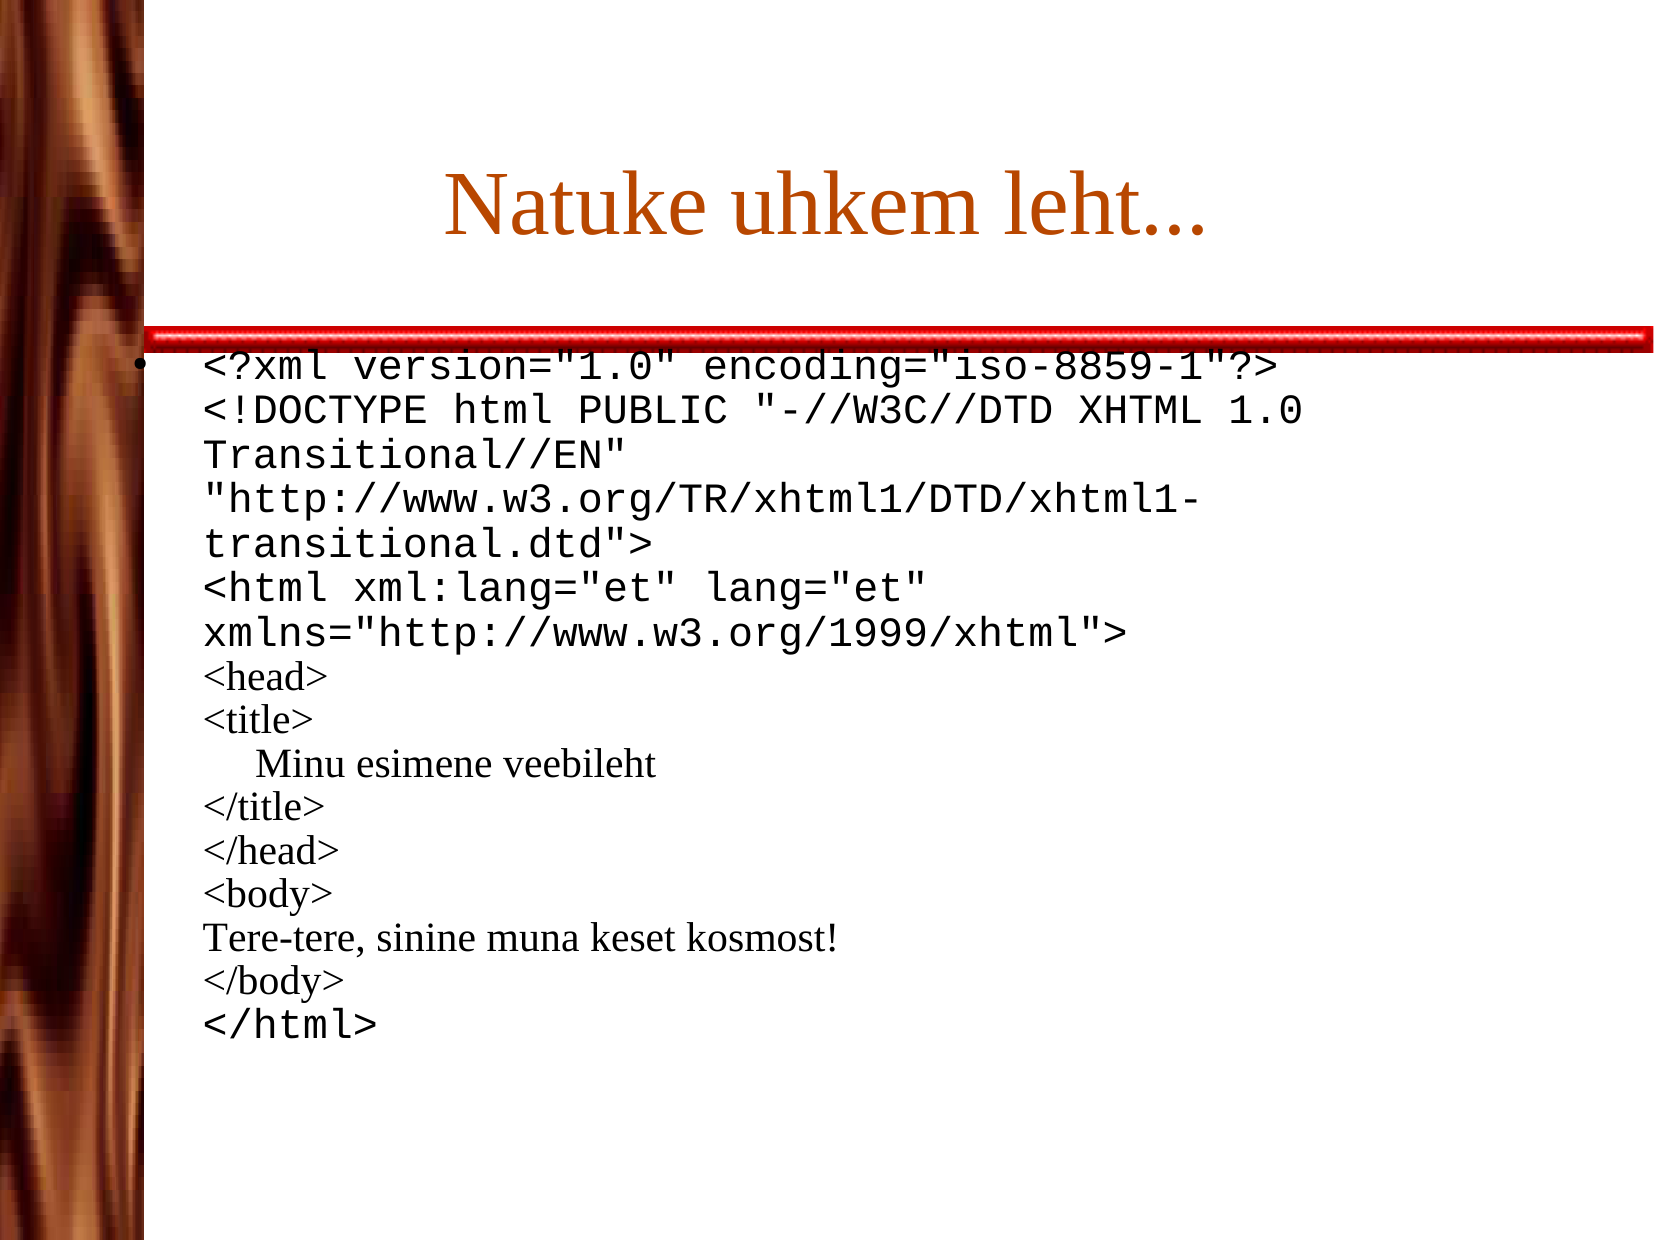

# Natuke uhkem leht...
<?xml version="1.0" encoding="iso-8859-1"?>
<!DOCTYPE html PUBLIC "-//W3C//DTD XHTML 1.0 Transitional//EN" "http://www.w3.org/TR/xhtml1/DTD/xhtml1-transitional.dtd">
<html xml:lang="et" lang="et" xmlns="http://www.w3.org/1999/xhtml">
<head>
<title>
 Minu esimene veebileht
</title>
</head>
<body>
Tere-tere, sinine muna keset kosmost!
</body>
</html>